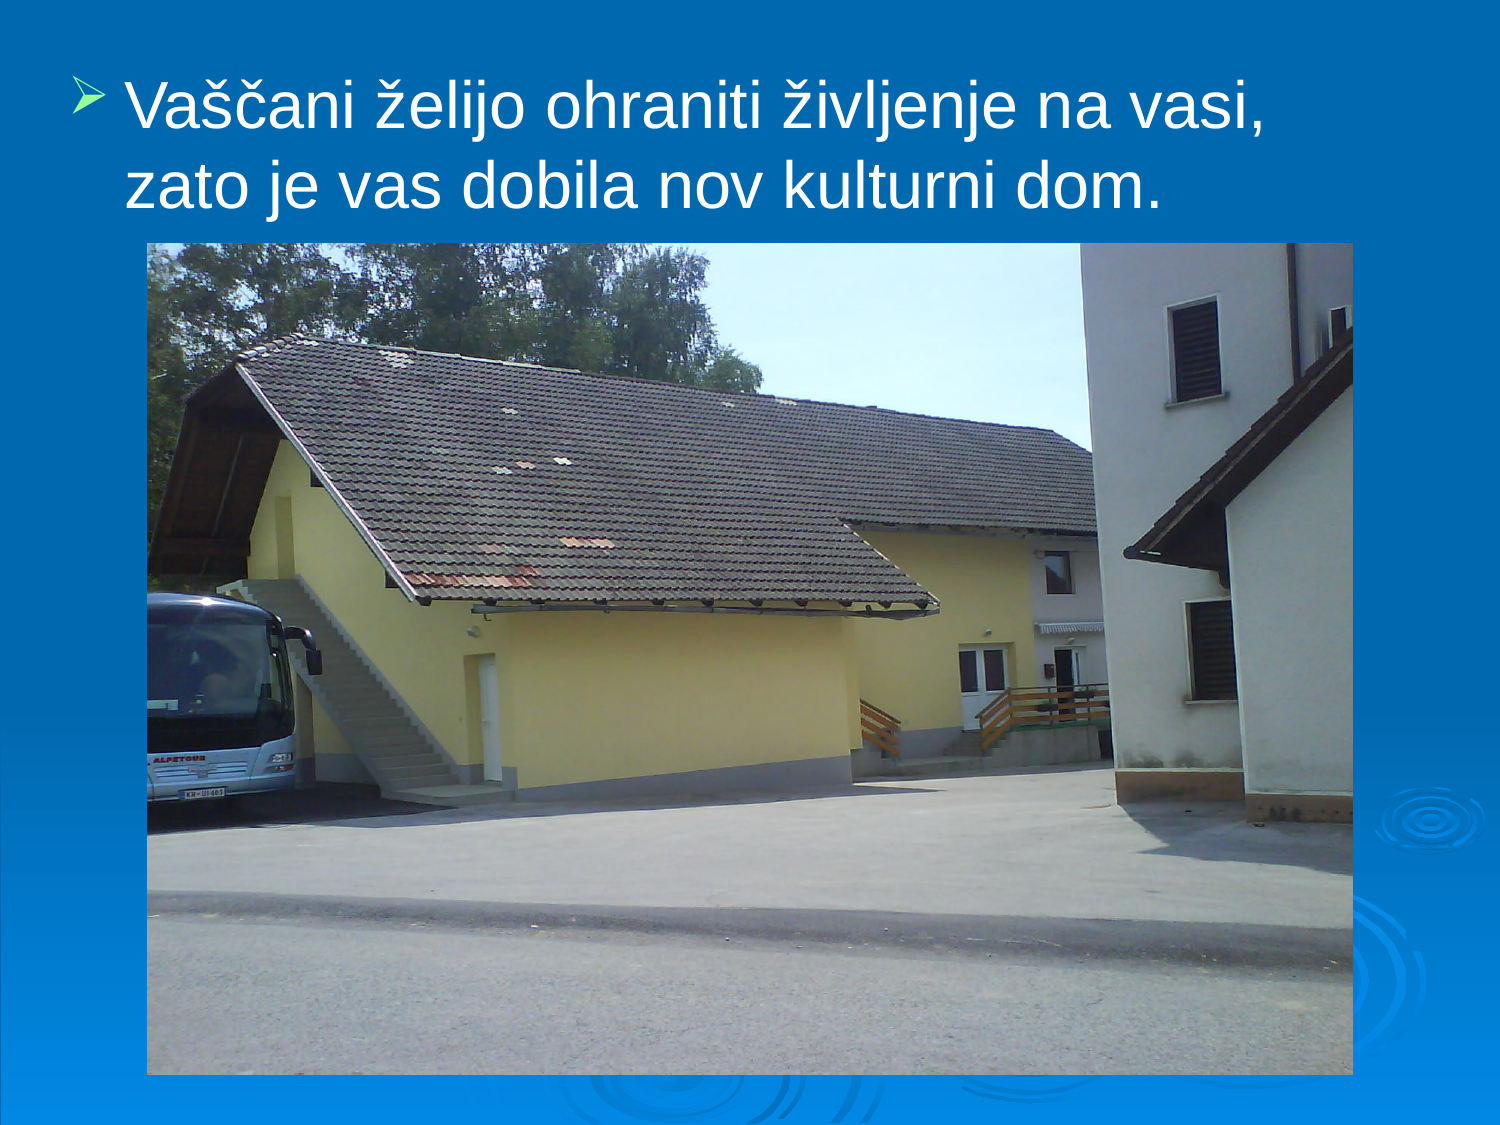

# Vaščani želijo ohraniti življenje na vasi, zato je vas dobila nov kulturni dom.